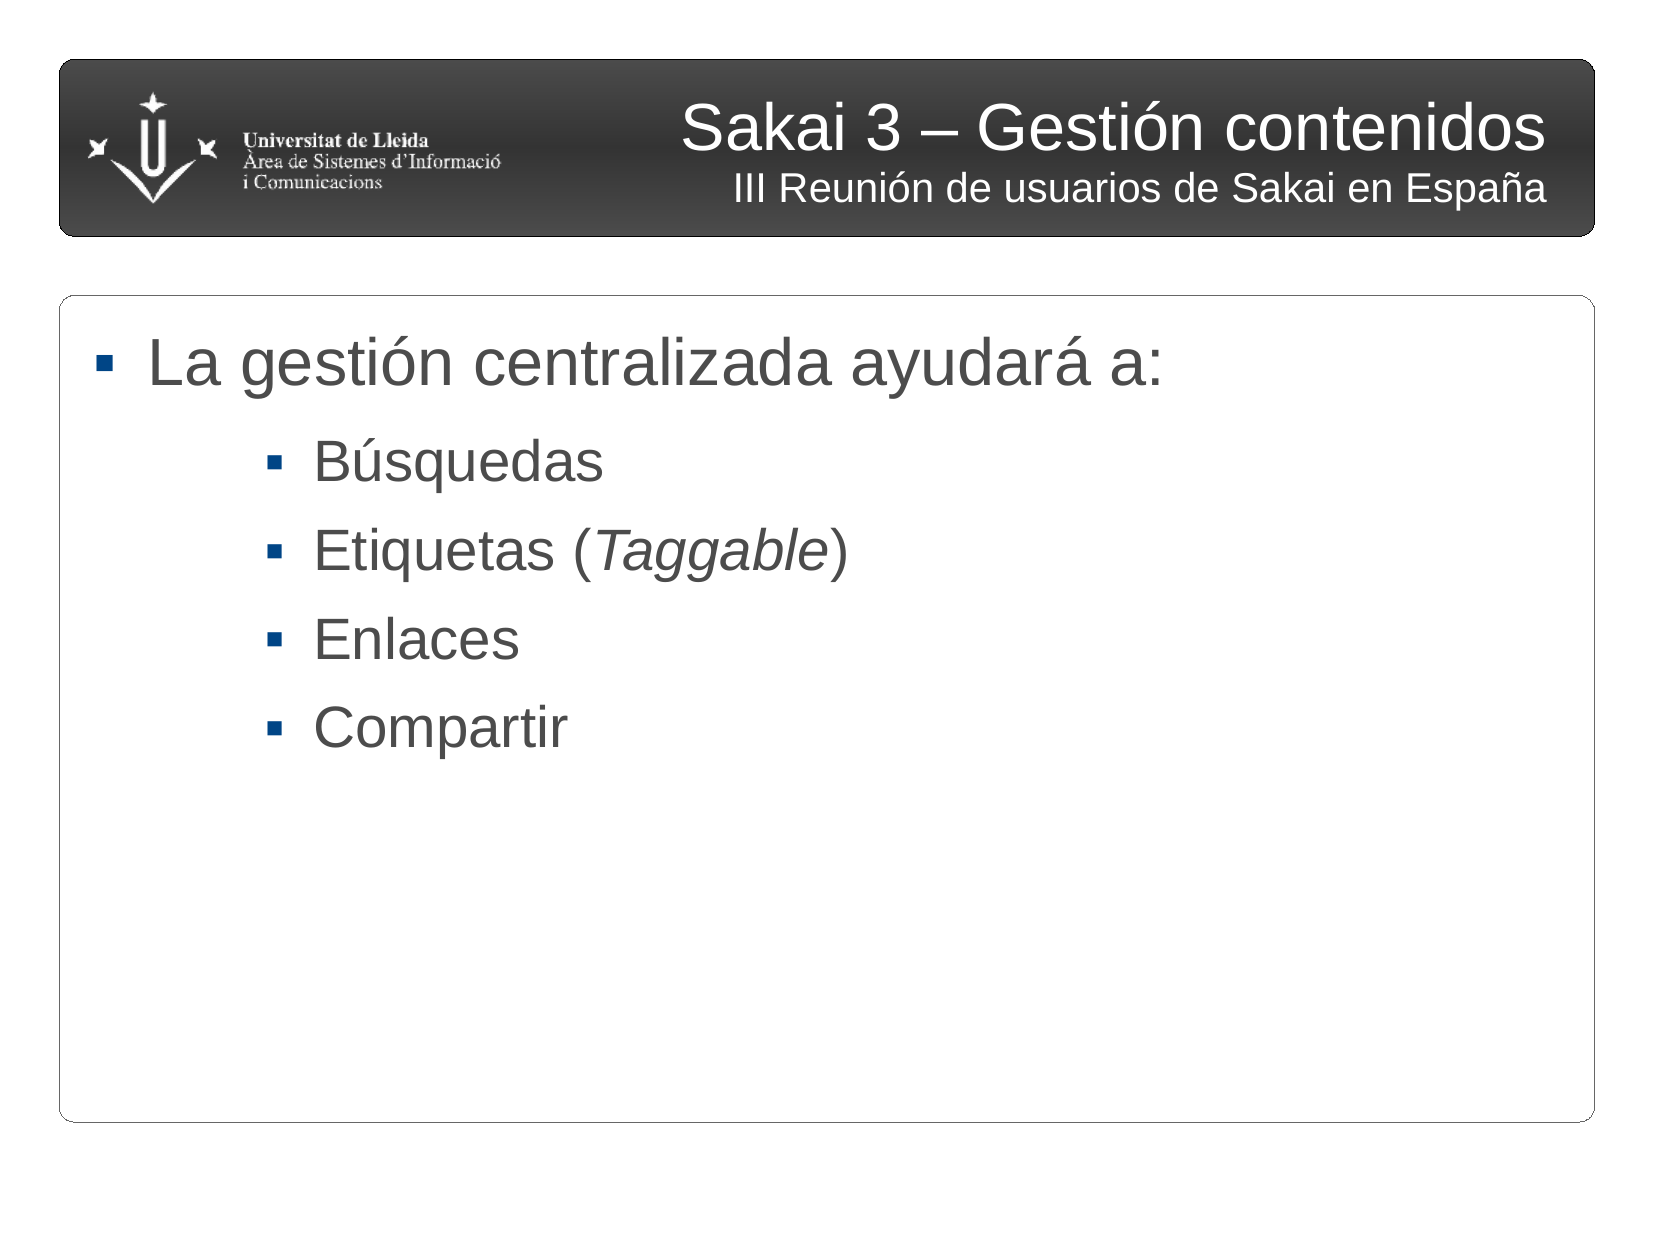

# Sakai 3 – Gestión contenidos III Reunión de usuarios de Sakai en España
La gestión centralizada ayudará a:
Búsquedas
Etiquetas (Taggable)
Enlaces
Compartir